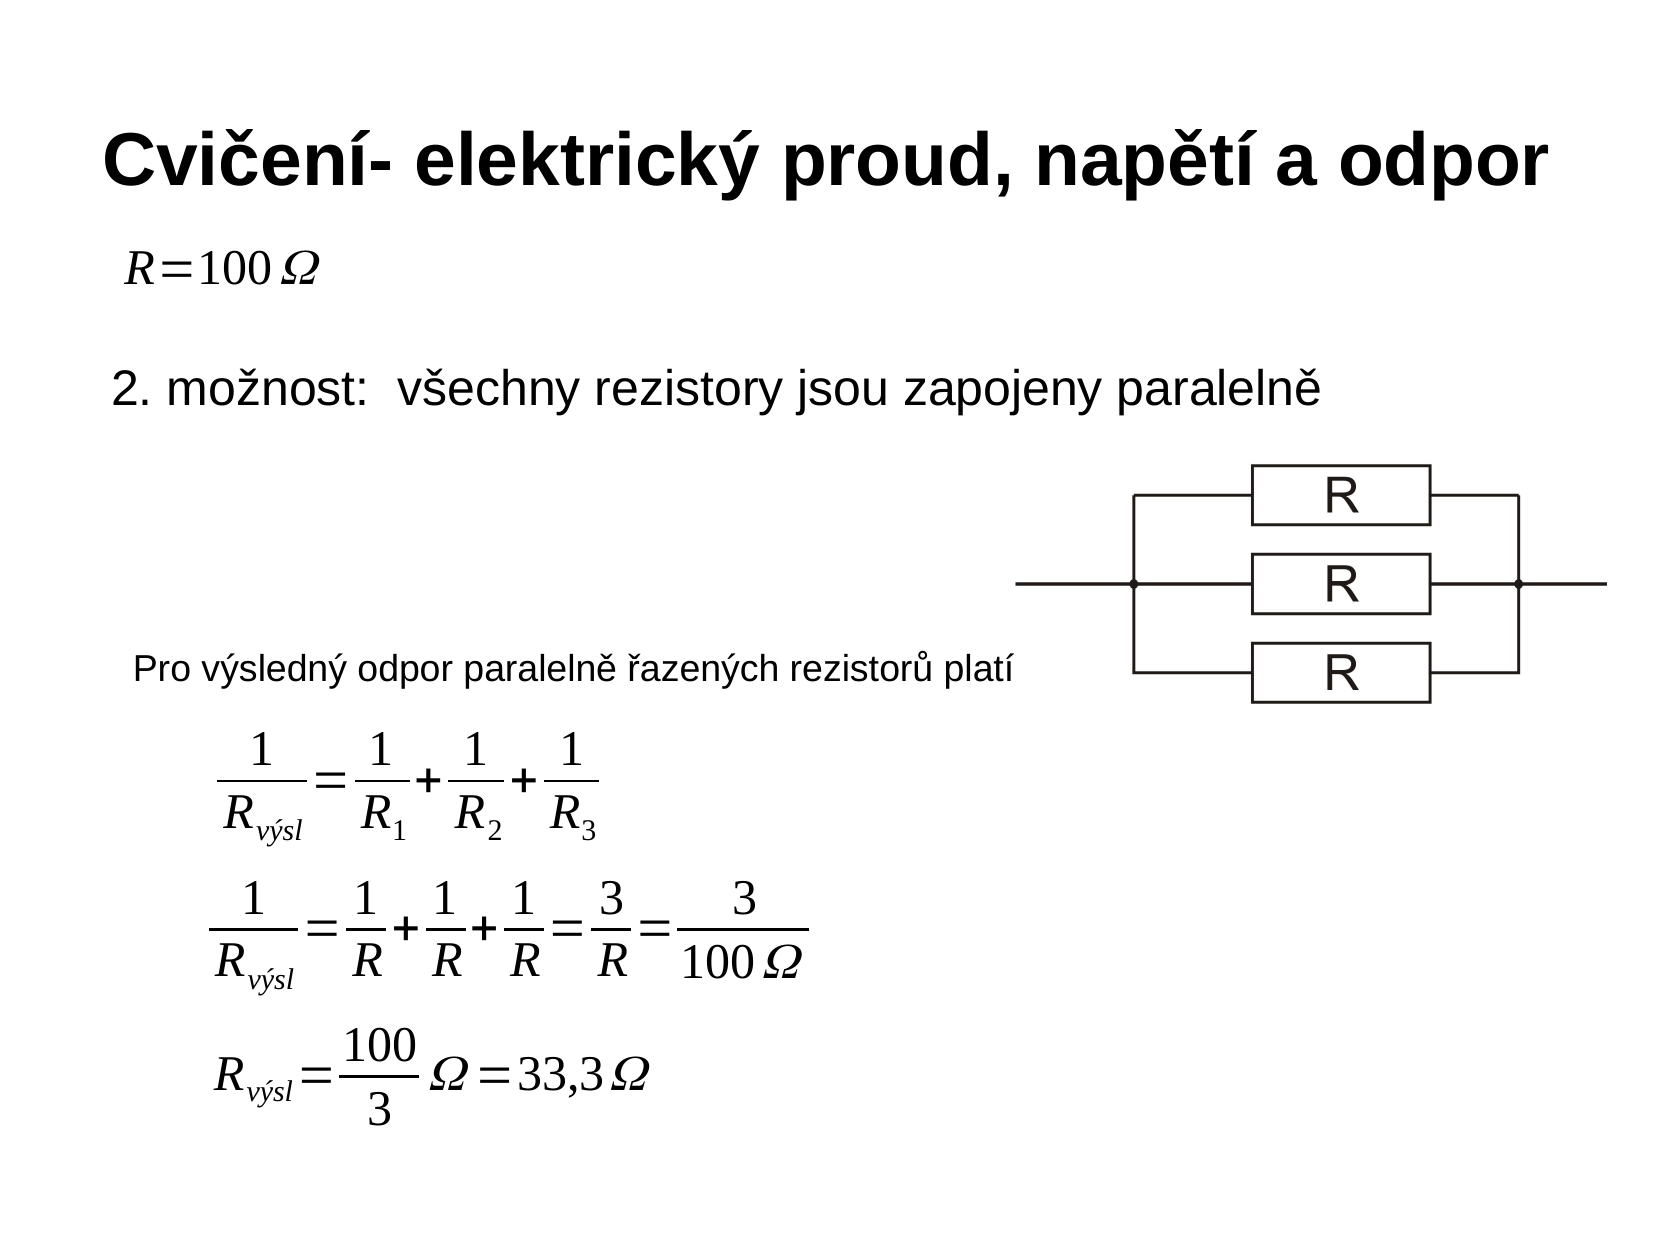

# Cvičení- elektrický proud, napětí a odpor
2. možnost: všechny rezistory jsou zapojeny paralelně
Pro výsledný odpor paralelně řazených rezistorů platí: